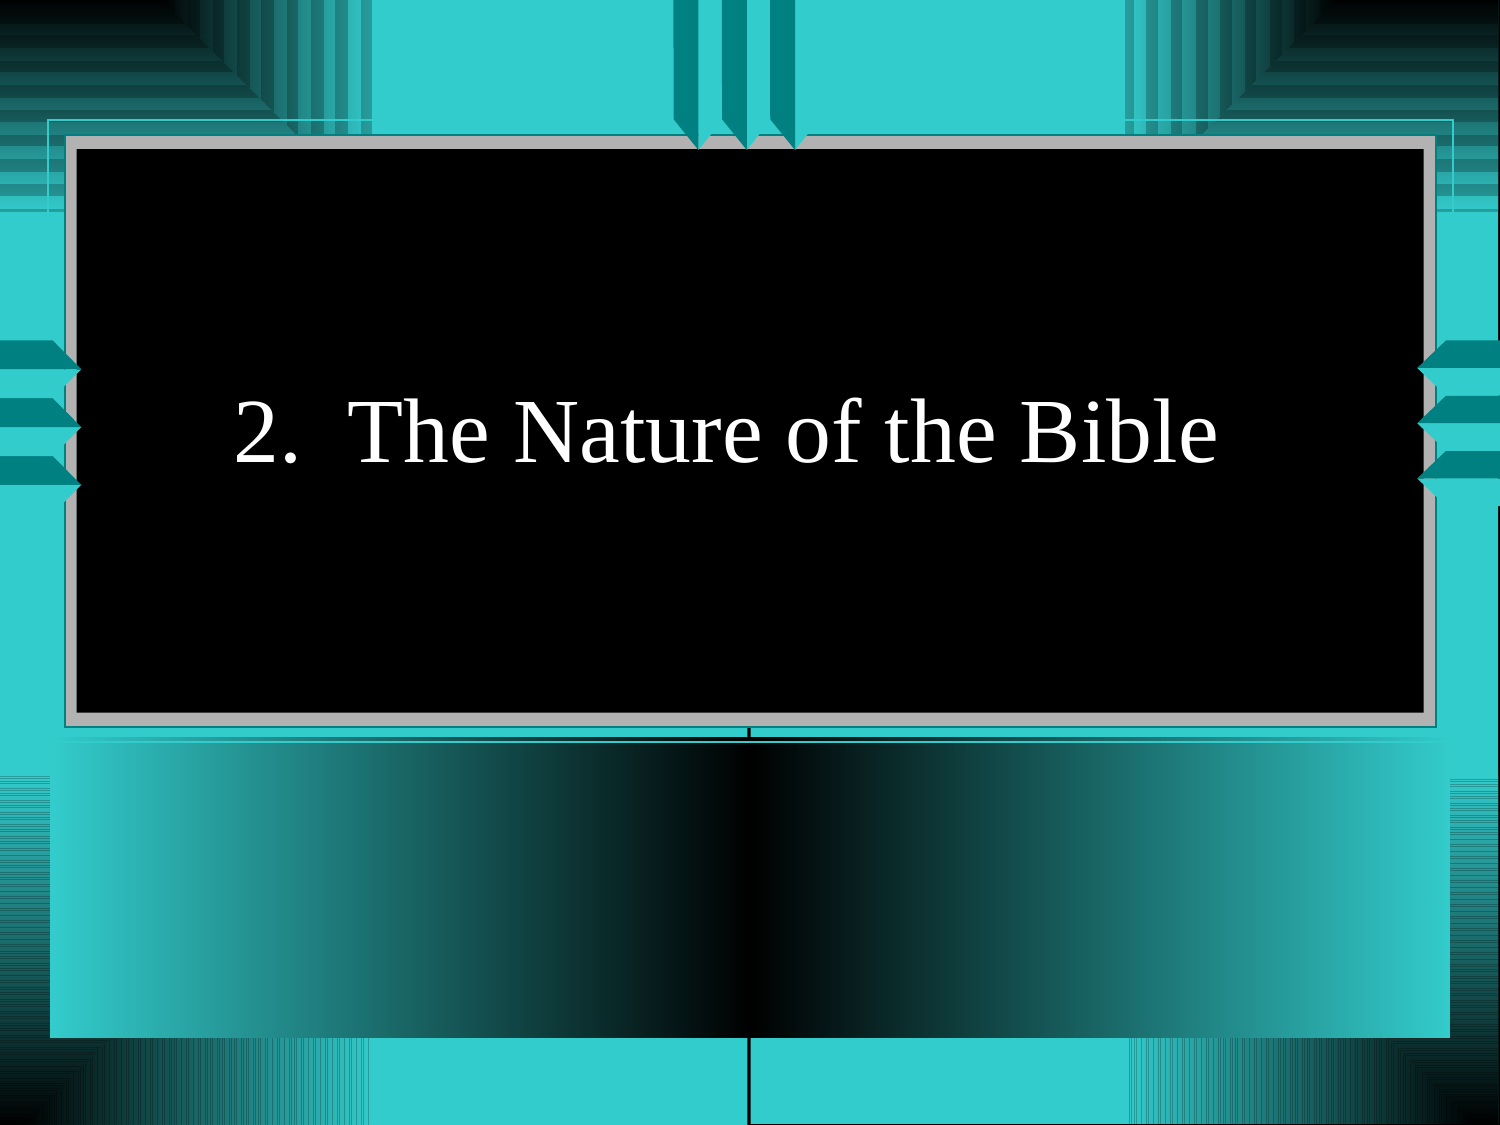

# 2. The Nature of the Bible